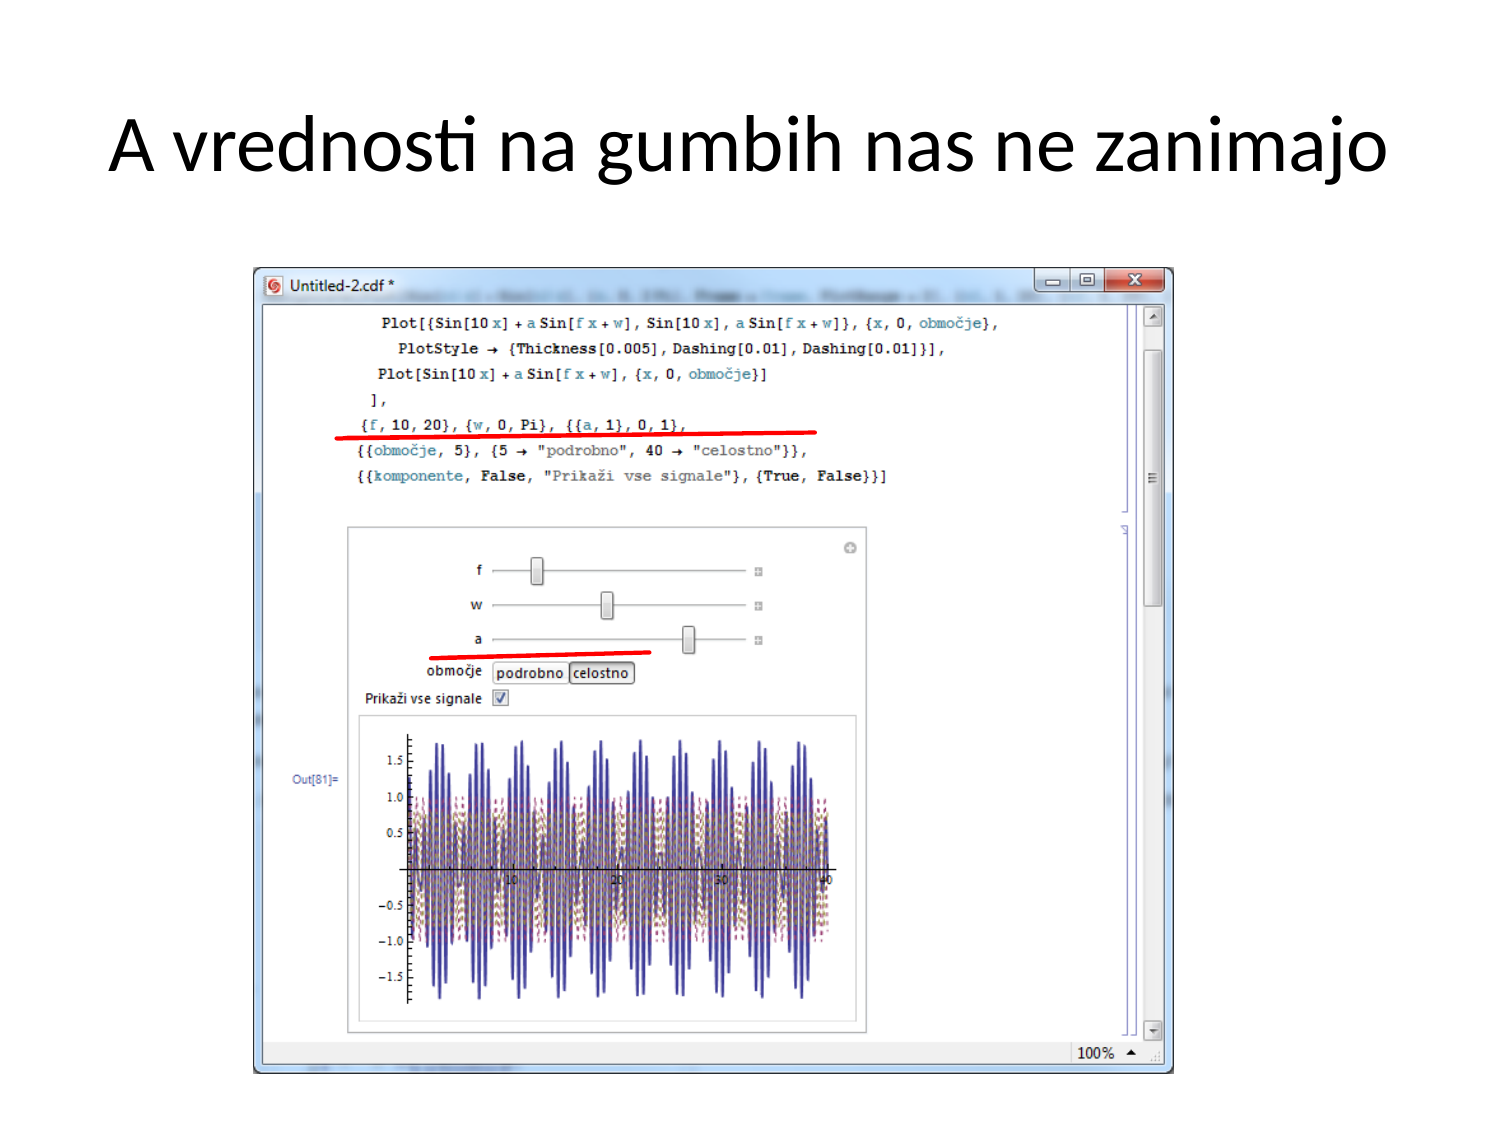

# A vrednosti na gumbih nas ne zanimajo